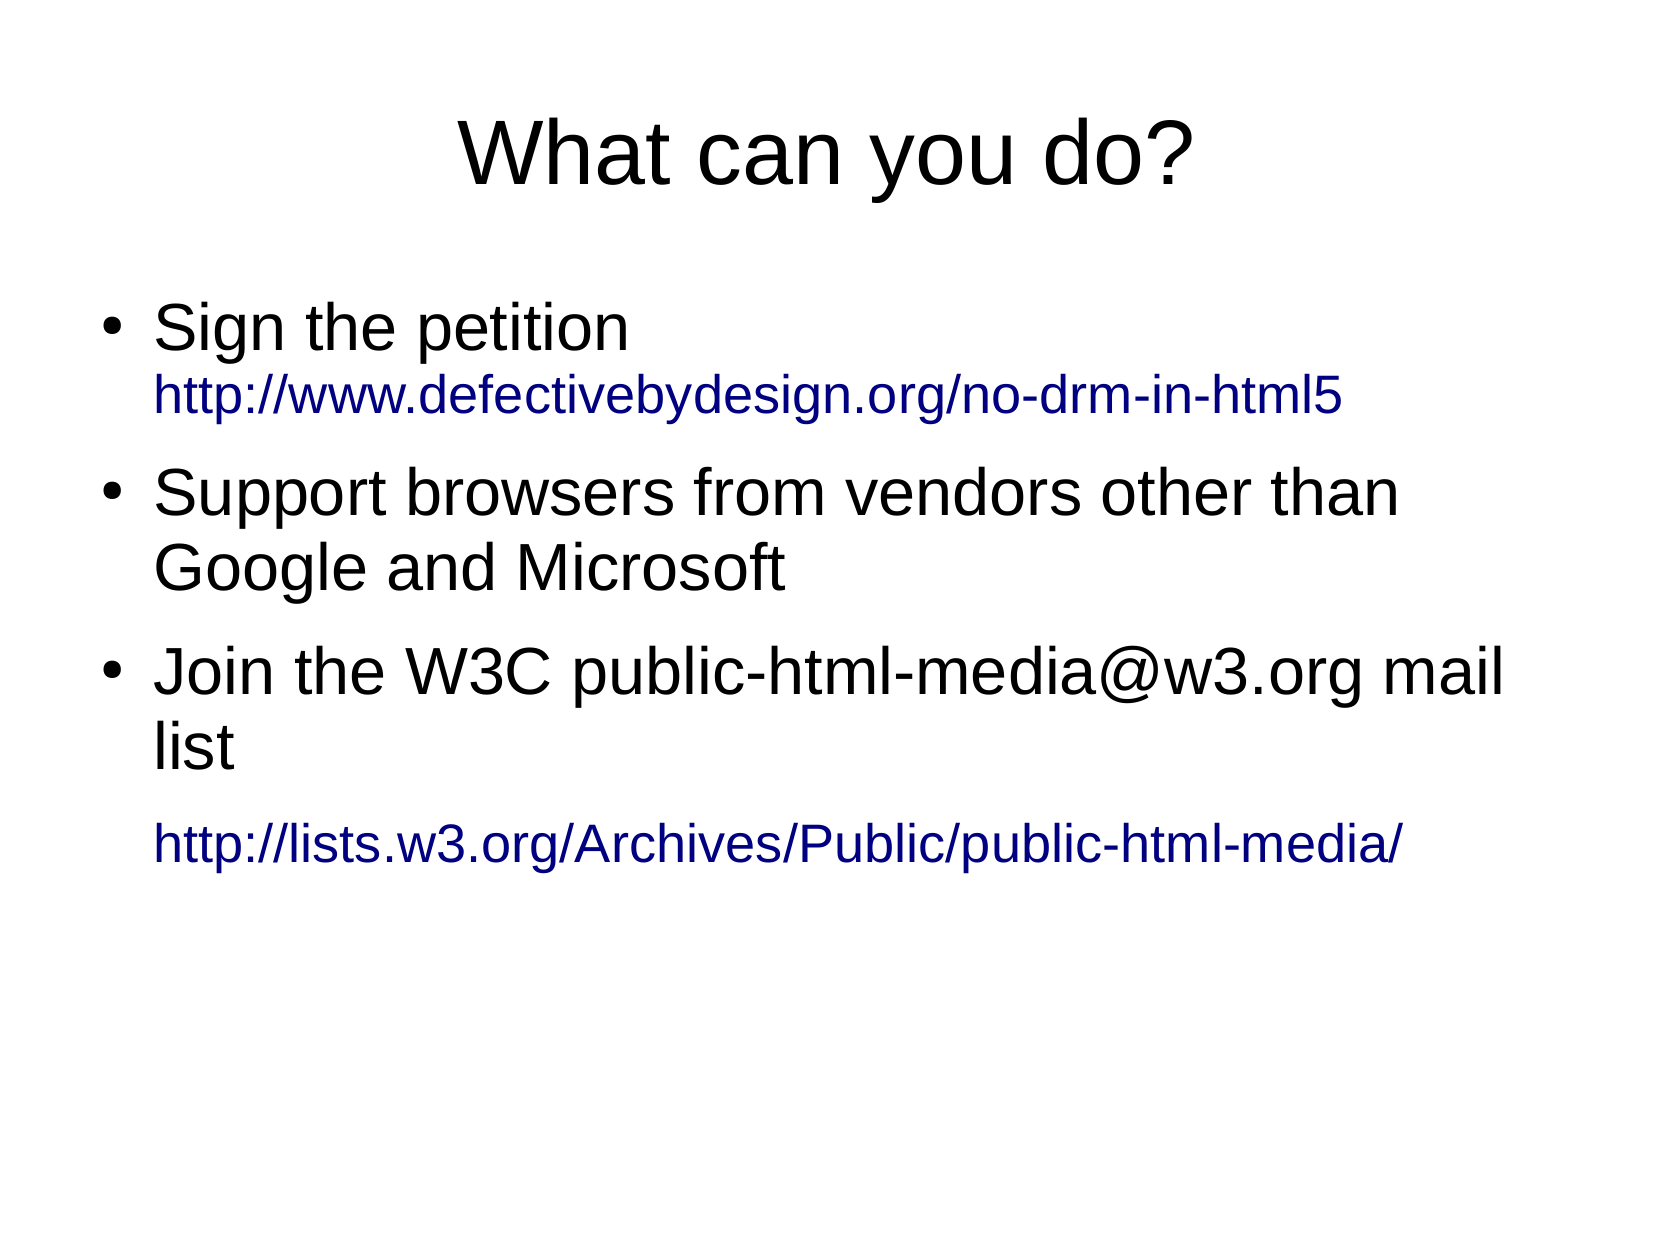

# What can you do?
Sign the petition http://www.defectivebydesign.org/no-drm-in-html5
Support browsers from vendors other than Google and Microsoft
Join the W3C public-html-media@w3.org mail list
http://lists.w3.org/Archives/Public/public-html-media/